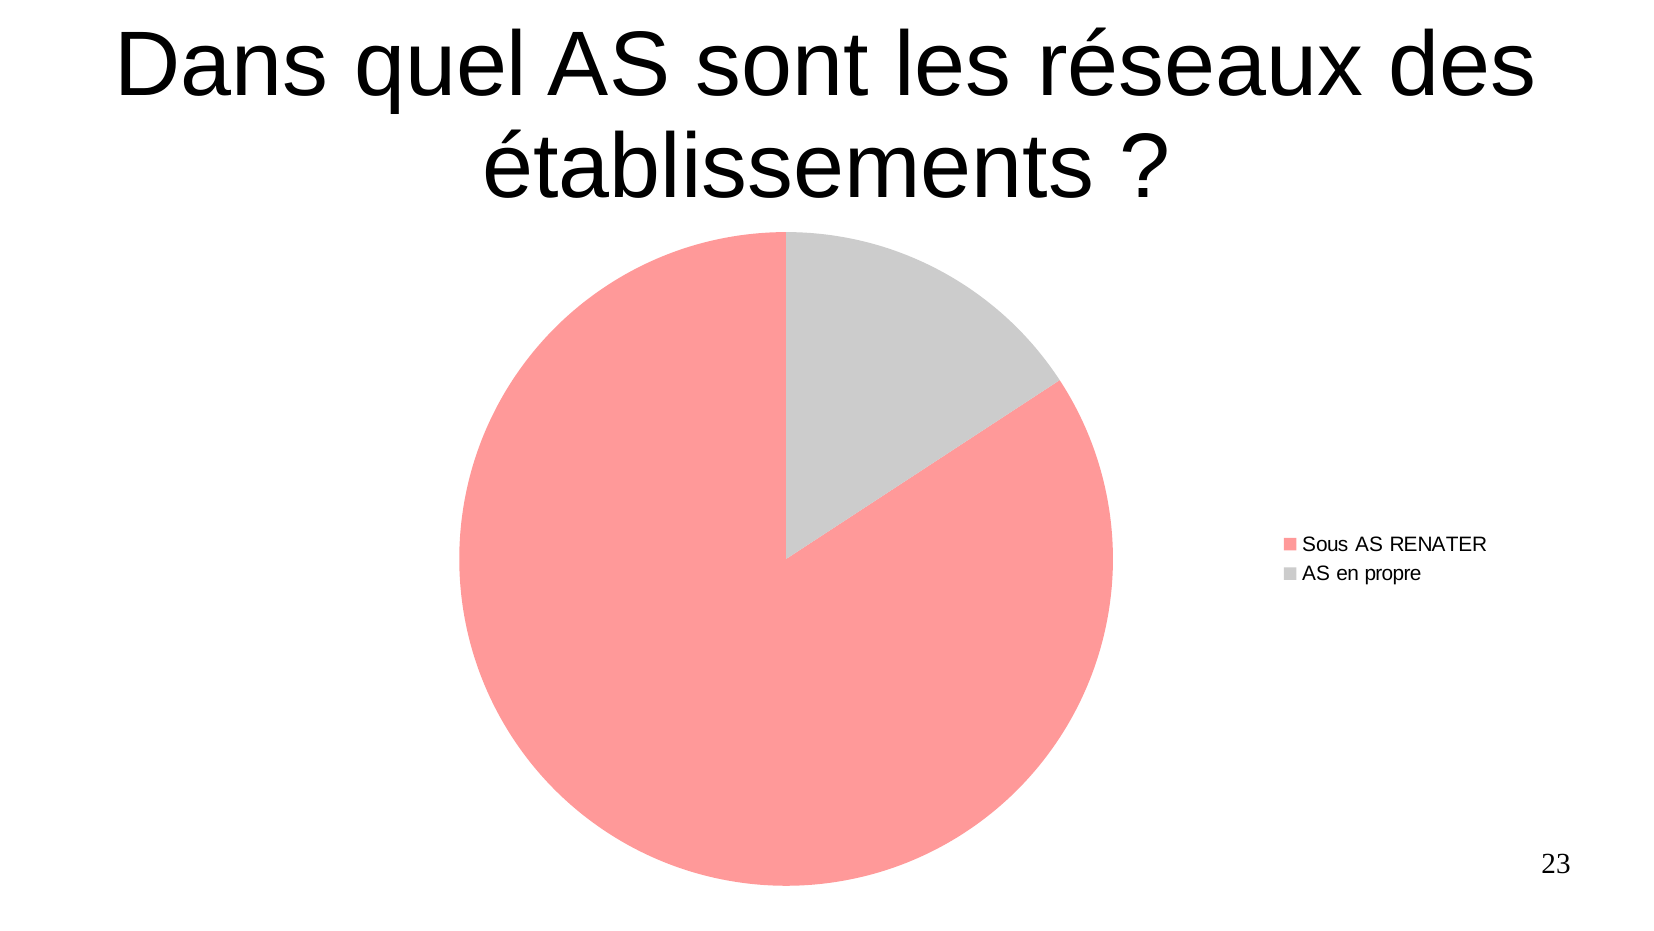

# Dans quel AS sont les réseaux des établissements ?
### Chart
| Category | Nombre d’établissements |
|---|---|
| Sous AS RENATER | 112.0 |
| AS en propre | 21.0 |23